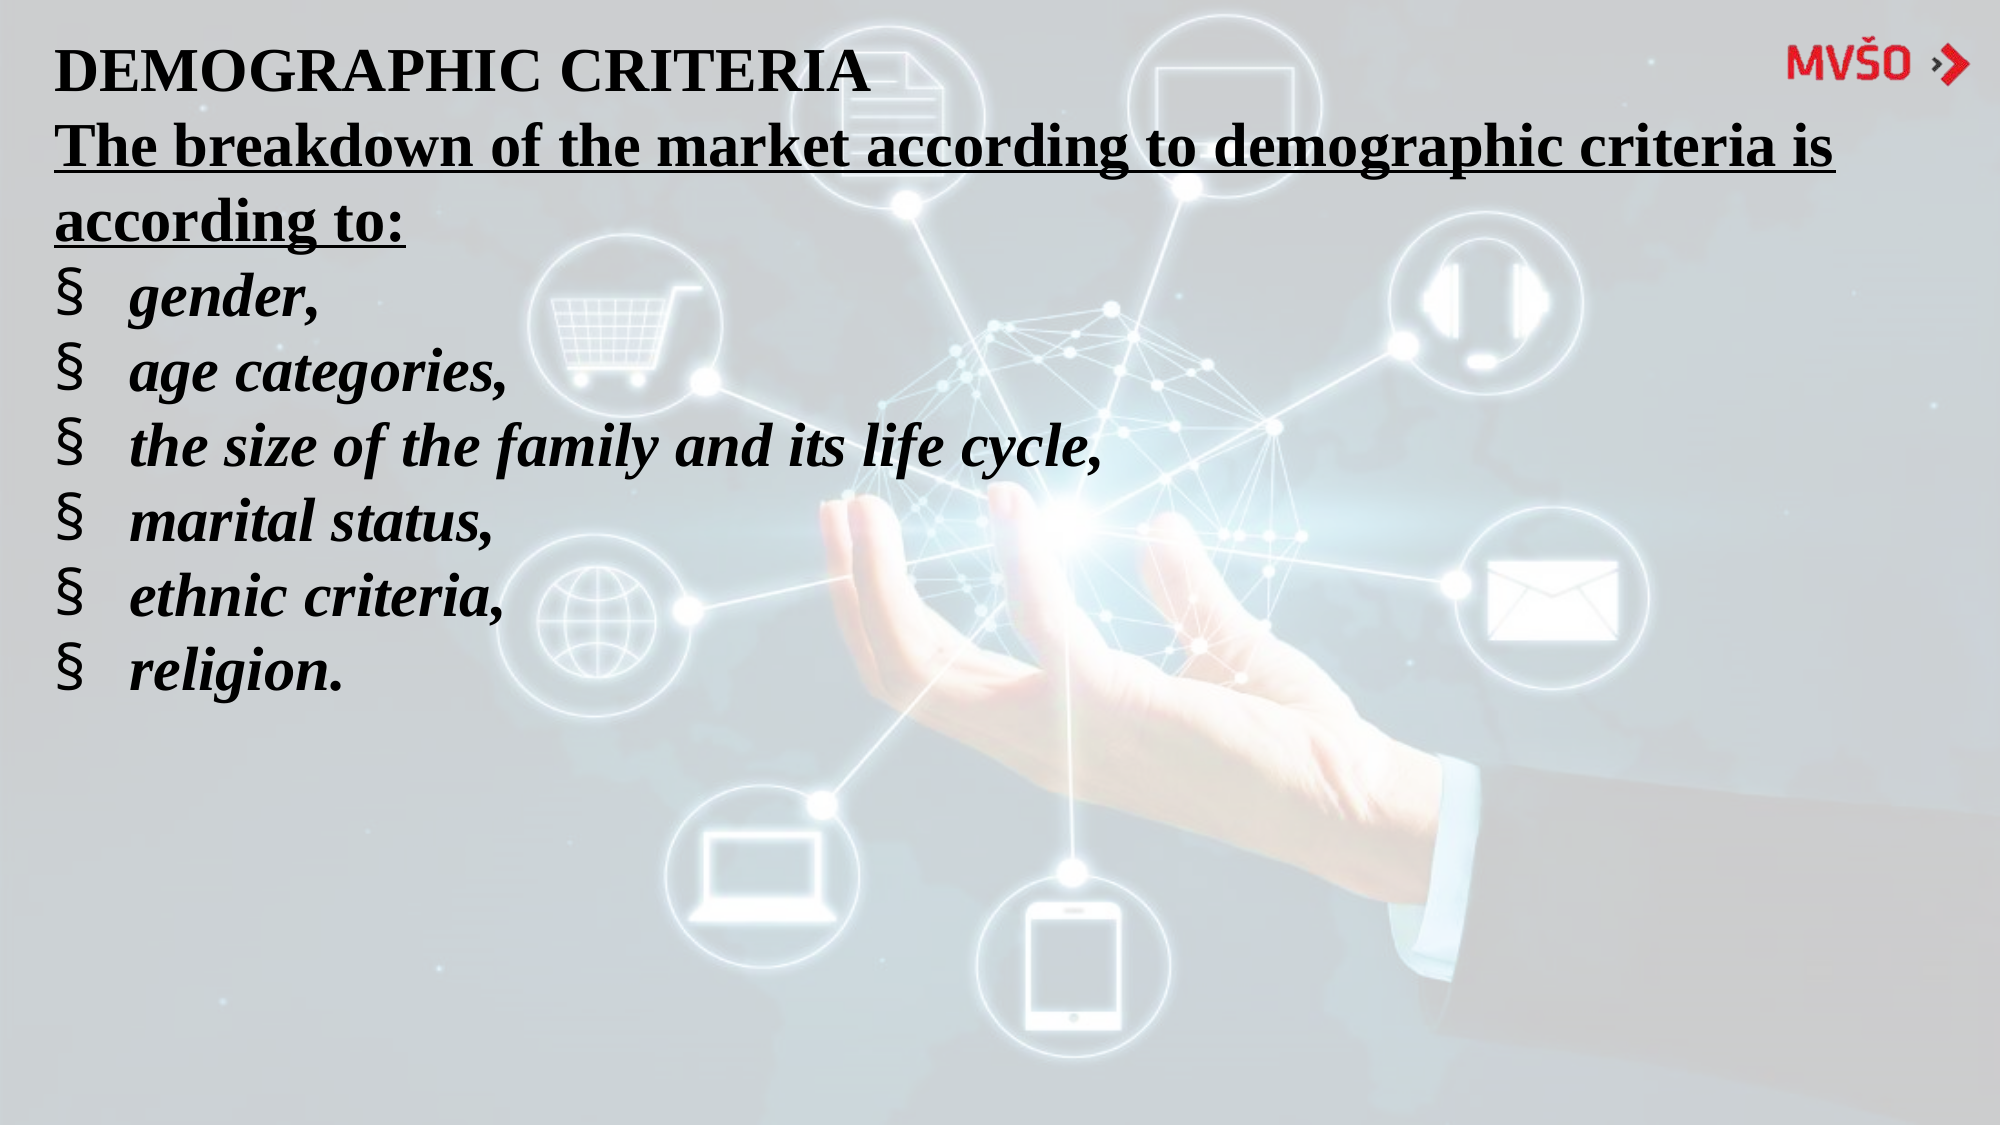

DEMOGRAPHIC CRITERIA
The breakdown of the market according to demographic criteria is according to:
gender,
age categories,
the size of the family and its life cycle,
marital status,
ethnic criteria,
religion.